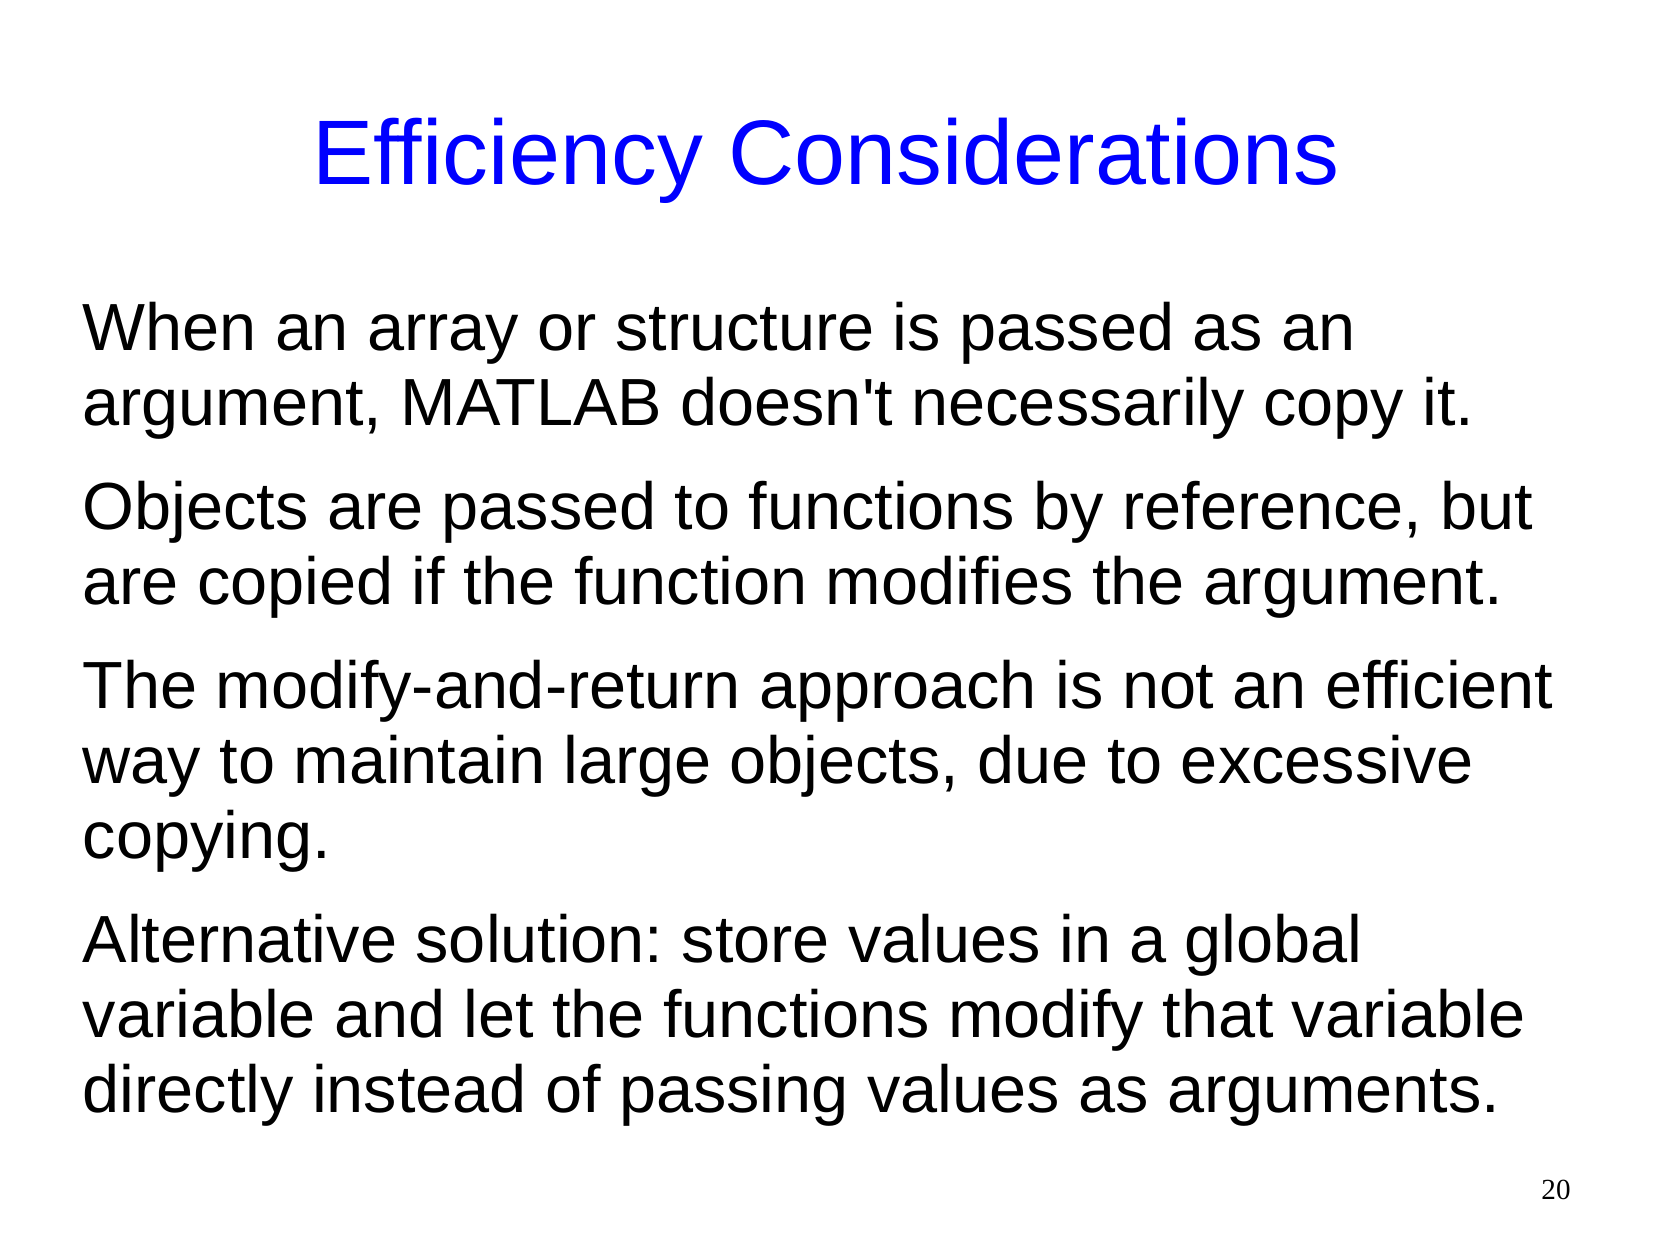

# Efficiency Considerations
When an array or structure is passed as an argument, MATLAB doesn't necessarily copy it.
Objects are passed to functions by reference, but are copied if the function modifies the argument.
The modify-and-return approach is not an efficient way to maintain large objects, due to excessive copying.
Alternative solution: store values in a global variable and let the functions modify that variable directly instead of passing values as arguments.
20